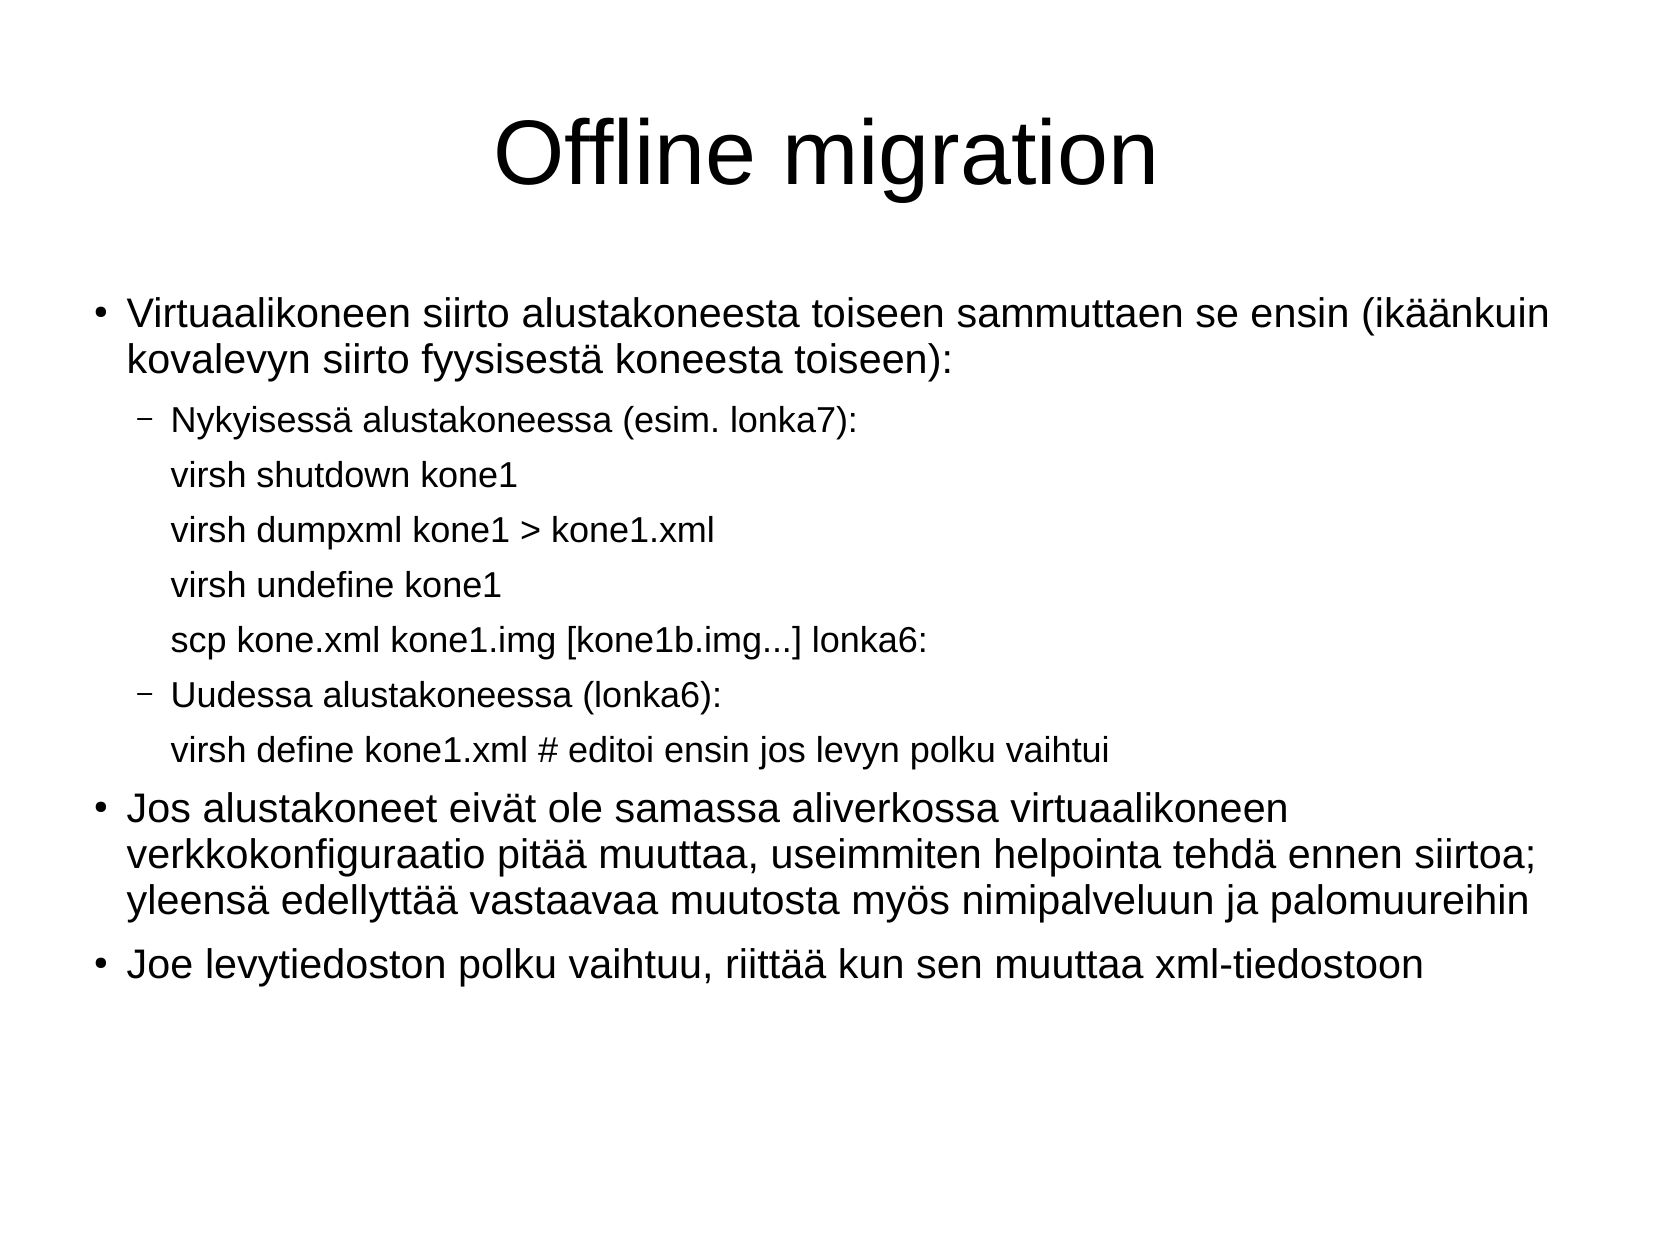

# Offline migration
Virtuaalikoneen siirto alustakoneesta toiseen sammuttaen se ensin (ikäänkuin kovalevyn siirto fyysisestä koneesta toiseen):
Nykyisessä alustakoneessa (esim. lonka7):
virsh shutdown kone1
virsh dumpxml kone1 > kone1.xml
virsh undefine kone1
scp kone.xml kone1.img [kone1b.img...] lonka6:
Uudessa alustakoneessa (lonka6):
virsh define kone1.xml # editoi ensin jos levyn polku vaihtui
Jos alustakoneet eivät ole samassa aliverkossa virtuaalikoneen verkkokonfiguraatio pitää muuttaa, useimmiten helpointa tehdä ennen siirtoa; yleensä edellyttää vastaavaa muutosta myös nimipalveluun ja palomuureihin
Joe levytiedoston polku vaihtuu, riittää kun sen muuttaa xml-tiedostoon